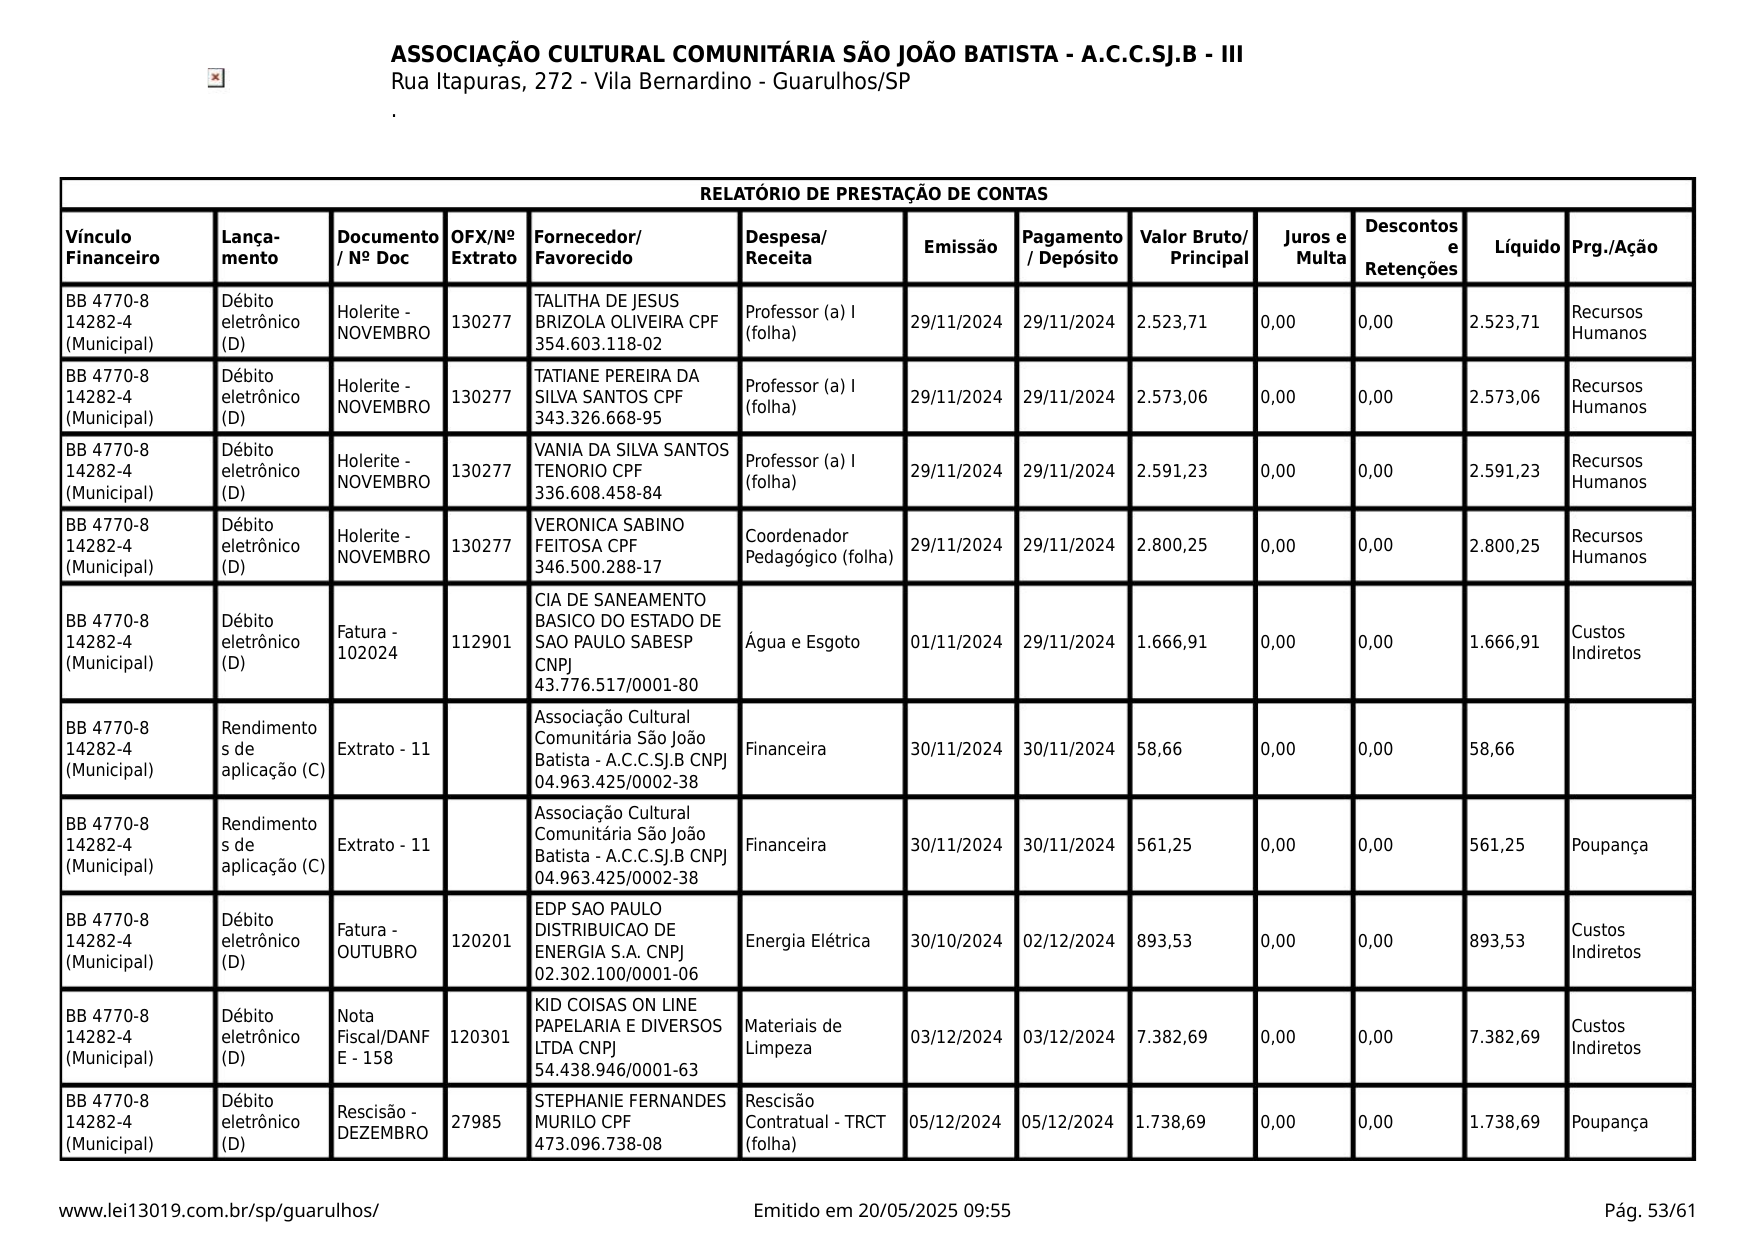

ASSOCIAÇÃO CULTURAL COMUNITÁRIA SÃO JOÃO BATISTA - A.C.C.SJ.B - III
Rua Itapuras, 272 - Vila Bernardino - Guarulhos/SP
.
RELATÓRIO DE PRESTAÇÃO DE CONTAS
Descontos
e
Retenções
Vínculo
Financeiro
Lança-
mento
Documento OFX/Nº Fornecedor/
Despesa/
Receita
Pagamento Valor Bruto/
/ Depósito Principal
Juros e
Multa
Emissão
Líquido Prg./Ação
/ Nº Doc
Extrato Favorecido
BB 4770-8
14282-4
(Municipal)
Débito
eletrônico
(D)
TALITHA DE JESUS
130277 BRIZOLA OLIVEIRA CPF
354.603.118-02
Holerite -
NOVEMBRO
Professor (a) I
(folha)
Recursos
Humanos
29/11/2024 29/11/2024 2.523,71
29/11/2024 29/11/2024 2.573,06
29/11/2024 29/11/2024 2.591,23
29/11/2024 29/11/2024 2.800,25
0,00
0,00
0,00
0,00
0,00
2.523,71
BB 4770-8
14282-4
(Municipal)
Débito
eletrônico
(D)
TATIANE PEREIRA DA
130277 SILVA SANTOS CPF
343.326.668-95
Holerite -
NOVEMBRO
Professor (a) I
(folha)
Recursos
Humanos
0,00
0,00
0,00
2.573,06
2.591,23
2.800,25
BB 4770-8
14282-4
(Municipal)
Débito
eletrônico
(D)
VANIA DA SILVA SANTOS
130277 TENORIO CPF
336.608.458-84
Holerite -
NOVEMBRO
Professor (a) I
(folha)
Recursos
Humanos
BB 4770-8
14282-4
(Municipal)
Débito
eletrônico
(D)
VERONICA SABINO
130277 FEITOSA CPF
346.500.288-17
Holerite -
NOVEMBRO
Coordenador
Pedagógico (folha)
Recursos
Humanos
CIA DE SANEAMENTO
BASICO DO ESTADO DE
112901 SAO PAULO SABESP
CNPJ
BB 4770-8
14282-4
(Municipal)
Débito
eletrônico
(D)
Fatura -
102024
Custos
Indiretos
Água e Esgoto
01/11/2024 29/11/2024 1.666,91
0,00
0,00
1.666,91
43.776.517/0001-80
Associação Cultural
Comunitária São João
Batista - A.C.C.SJ.B CNPJ
04.963.425/0002-38
BB 4770-8
14282-4
(Municipal)
Rendimento
s de
aplicação (C)
Extrato - 11
Extrato - 11
Financeira
30/11/2024 30/11/2024 58,66
30/11/2024 30/11/2024 561,25
30/10/2024 02/12/2024 893,53
03/12/2024 03/12/2024 7.382,69
0,00
0,00
0,00
0,00
0,00
0,00
58,66
Associação Cultural
Comunitária São João
Batista - A.C.C.SJ.B CNPJ
04.963.425/0002-38
BB 4770-8
14282-4
(Municipal)
Rendimento
s de
aplicação (C)
Financeira
561,25
893,53
Poupança
EDP SAO PAULO
DISTRIBUICAO DE
ENERGIA S.A. CNPJ
02.302.100/0001-06
BB 4770-8
14282-4
(Municipal)
Débito
eletrônico
(D)
Fatura -
OUTUBRO
Custos
Indiretos
120201
Energia Elétrica
KID COISAS ON LINE
PAPELARIA E DIVERSOS Materiais de
LTDA CNPJ
54.438.946/0001-63
BB 4770-8
14282-4
(Municipal)
Débito
eletrônico
(D)
Nota
Custos
Indiretos
Fiscal/DANF 120301
E - 158
0,00
0,00
0,00
0,00
7.382,69
1.738,69
Limpeza
BB 4770-8
14282-4
(Municipal)
Débito
eletrônico
(D)
STEPHANIE FERNANDES Rescisão
MURILO CPF
473.096.738-08
Rescisão -
DEZEMBRO
27985
Contratual - TRCT 05/12/2024 05/12/2024 1.738,69
(folha)
Poupança
www.lei13019.com.br/sp/guarulhos/
Emitido em 20/05/2025 09:55
Pág. 53/61